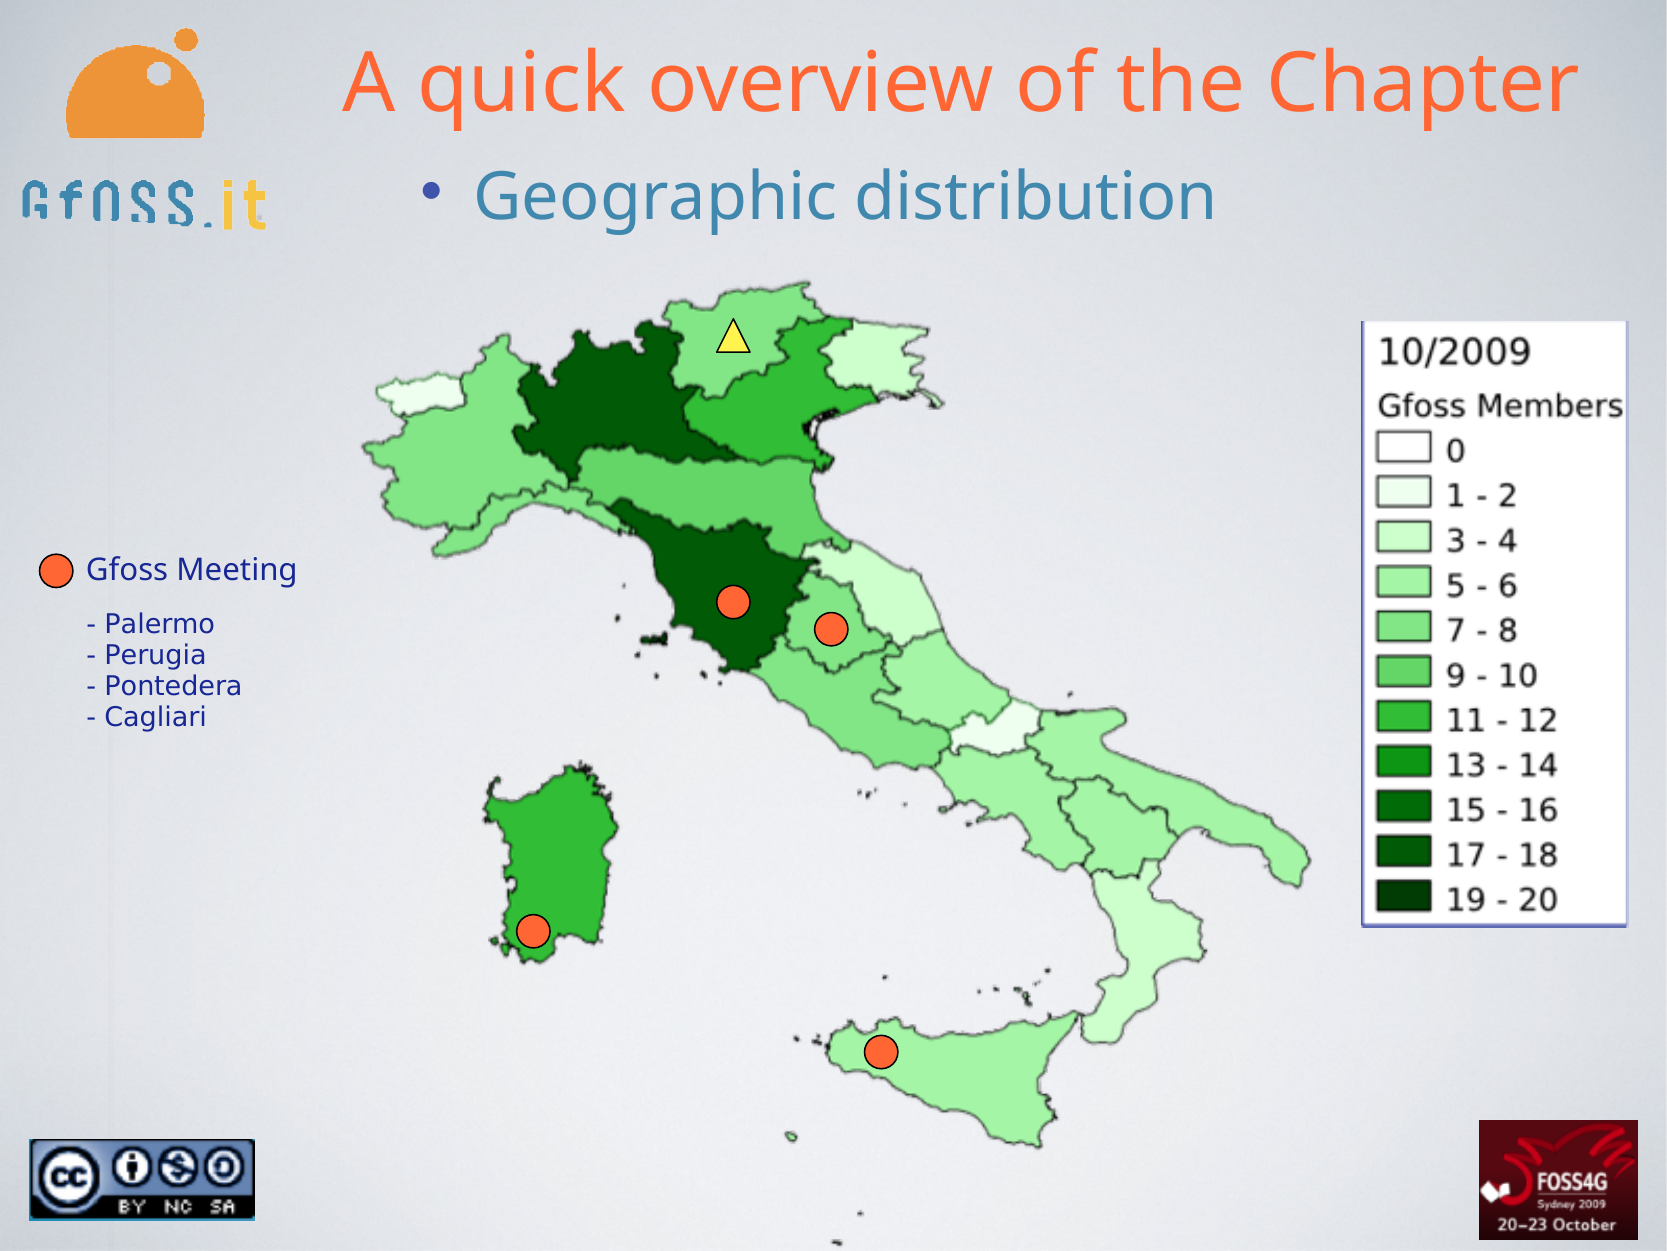

# A quick overview of the Chapter
Geographic distribution
Gfoss Meeting
- Palermo
- Perugia
- Pontedera
- Cagliari